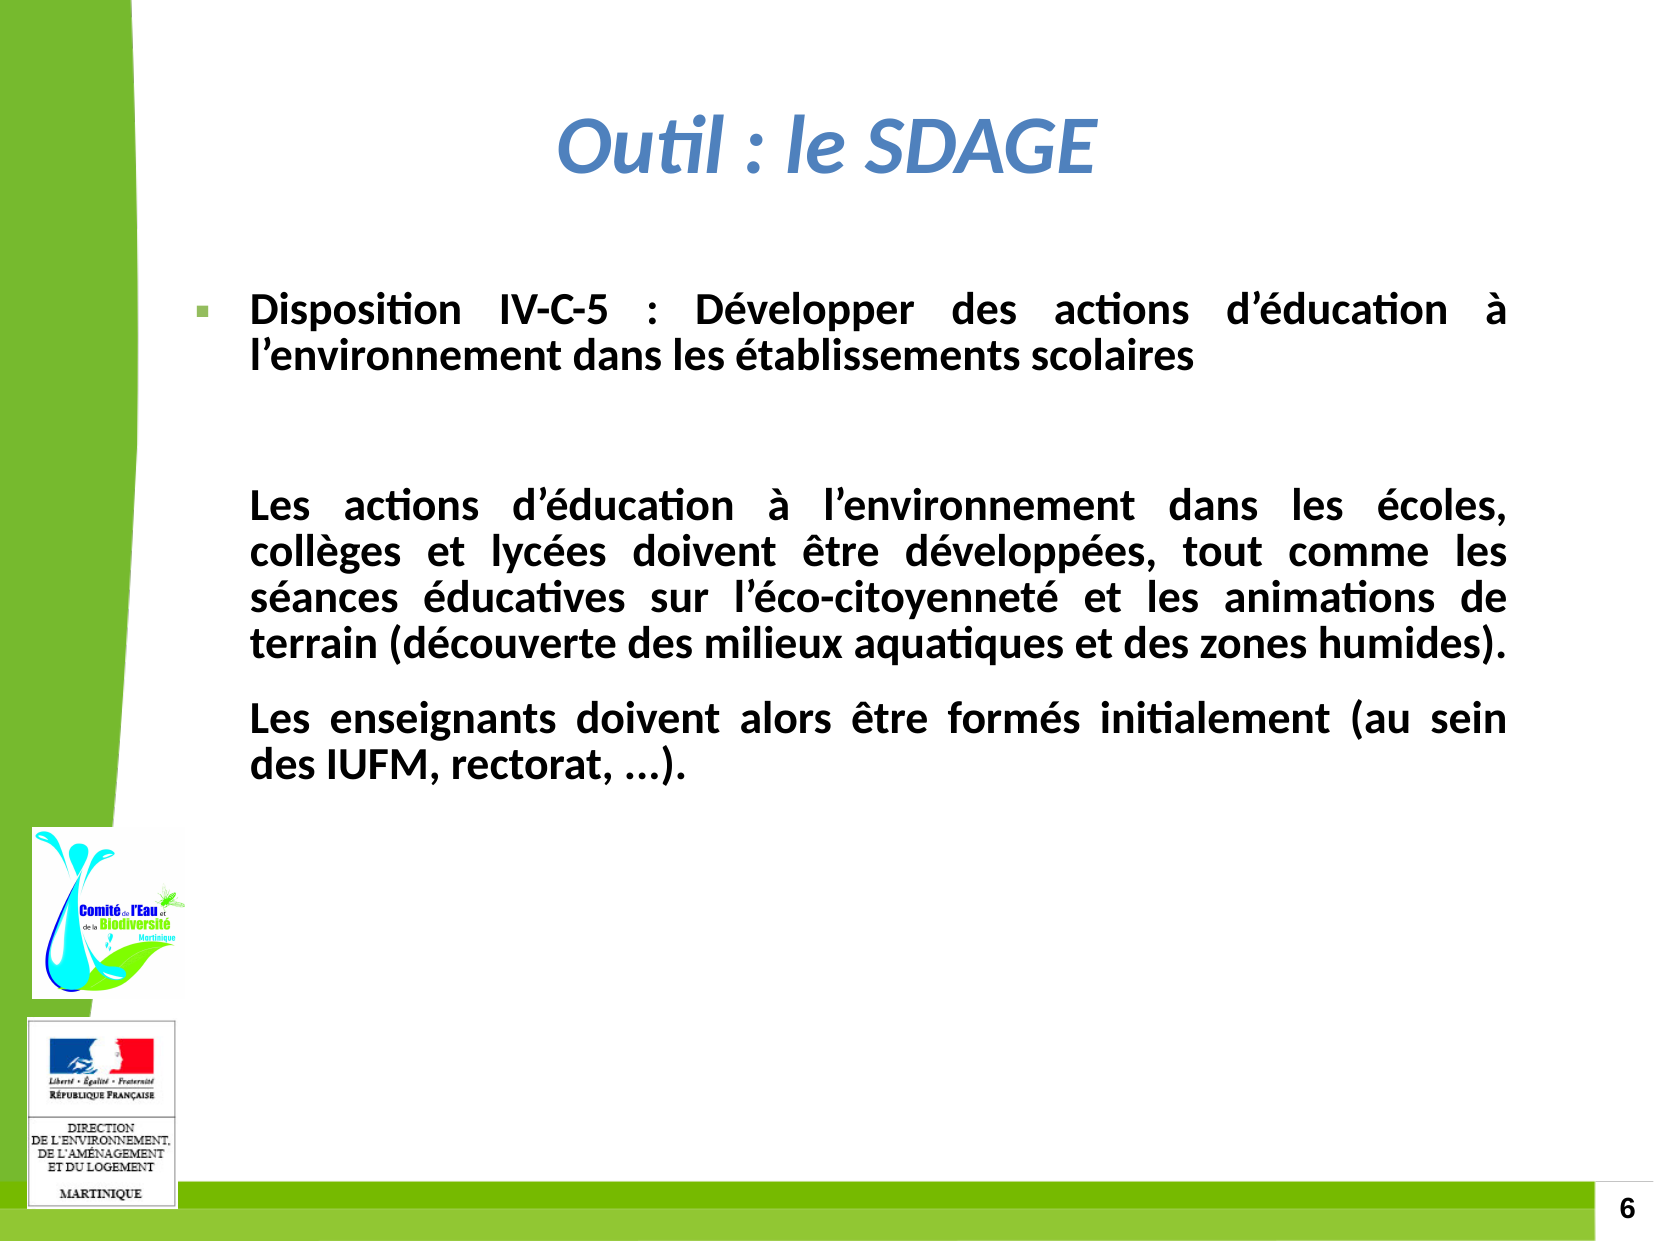

# Outil : le SDAGE
Disposition IV-C-5 : Développer des actions d’éducation à l’environnement dans les établissements scolaires
Les actions d’éducation à l’environnement dans les écoles, collèges et lycées doivent être développées, tout comme les séances éducatives sur l’éco-citoyenneté et les animations de terrain (découverte des milieux aquatiques et des zones humides).
Les enseignants doivent alors être formés initialement (au sein des IUFM, rectorat, ...).